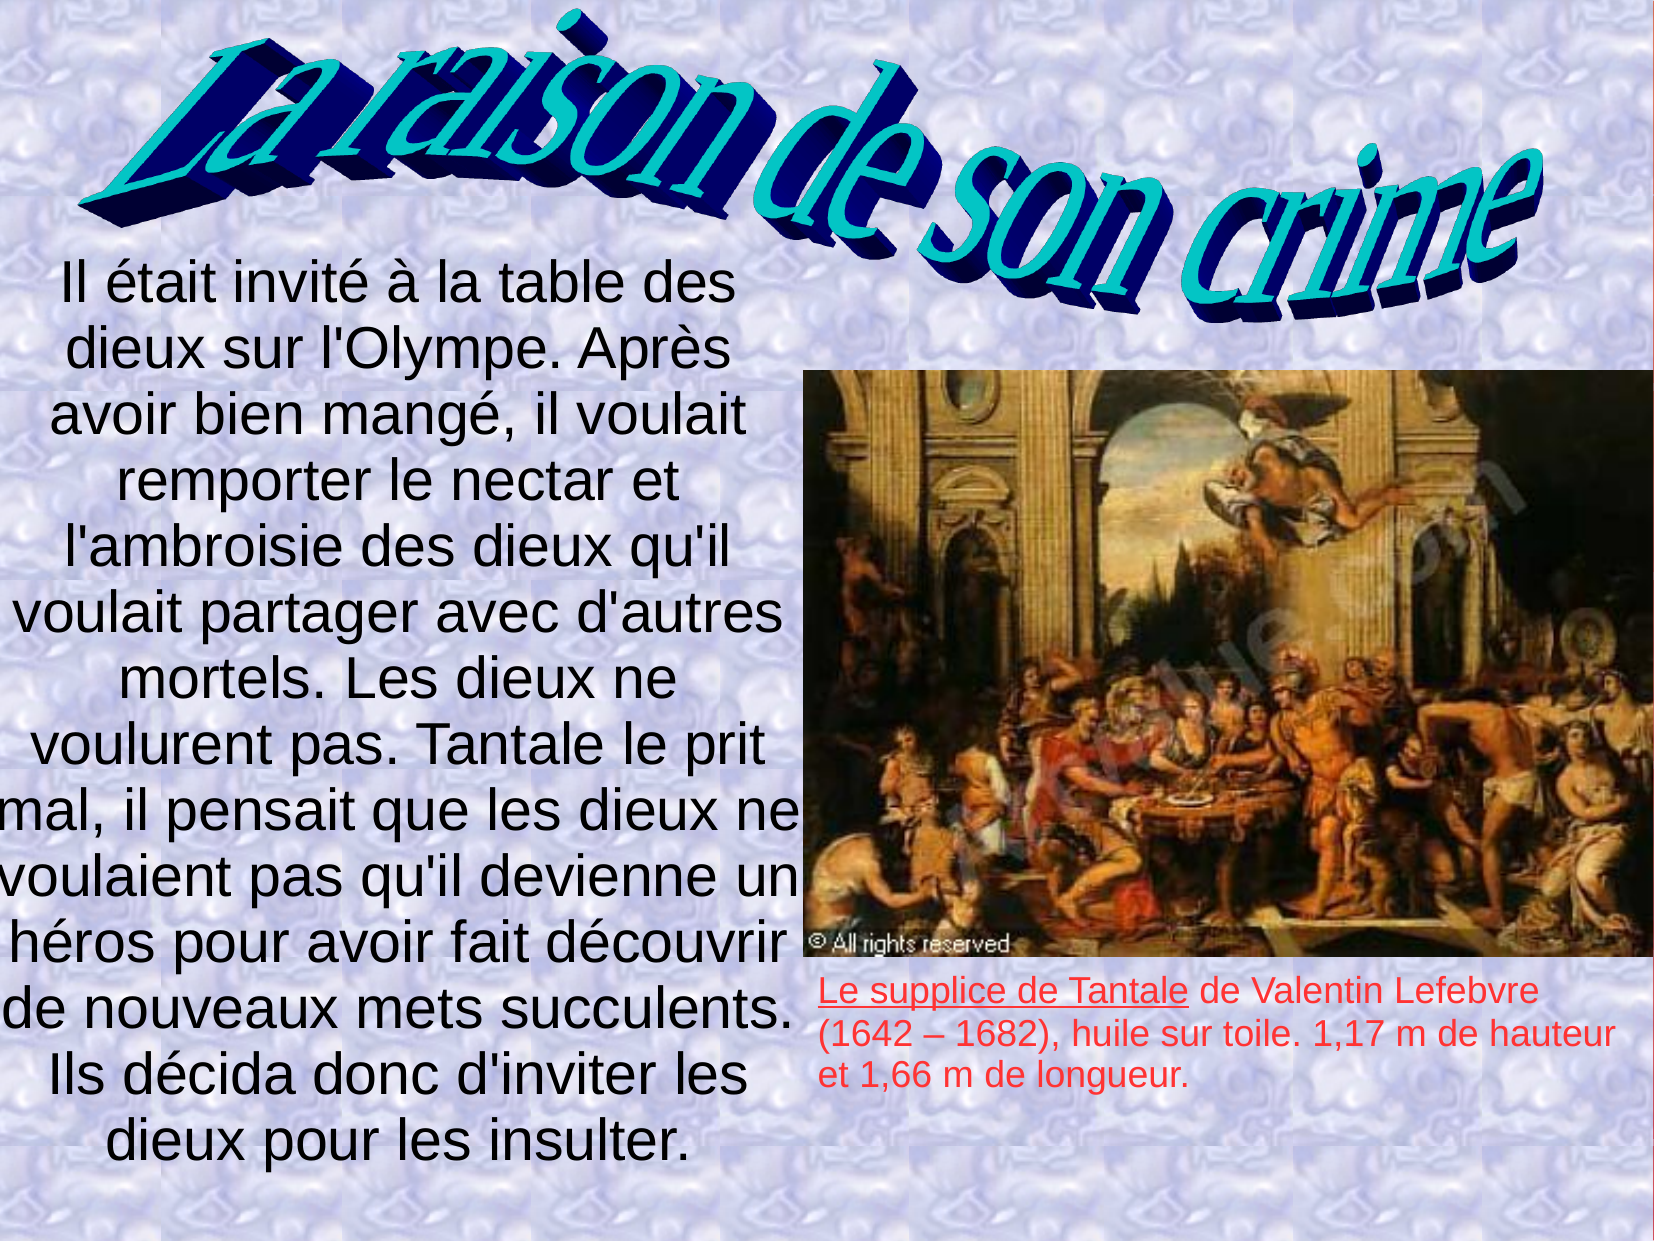

La raison de son crime
# Il était invité à la table des dieux sur l'Olympe. Après avoir bien mangé, il voulait remporter le nectar et l'ambroisie des dieux qu'il voulait partager avec d'autres mortels. Les dieux ne voulurent pas. Tantale le prit mal, il pensait que les dieux ne voulaient pas qu'il devienne un héros pour avoir fait découvrir de nouveaux mets succulents. Ils décida donc d'inviter les dieux pour les insulter.
Le supplice de Tantale de Valentin Lefebvre (1642 – 1682), huile sur toile. 1,17 m de hauteur et 1,66 m de longueur.